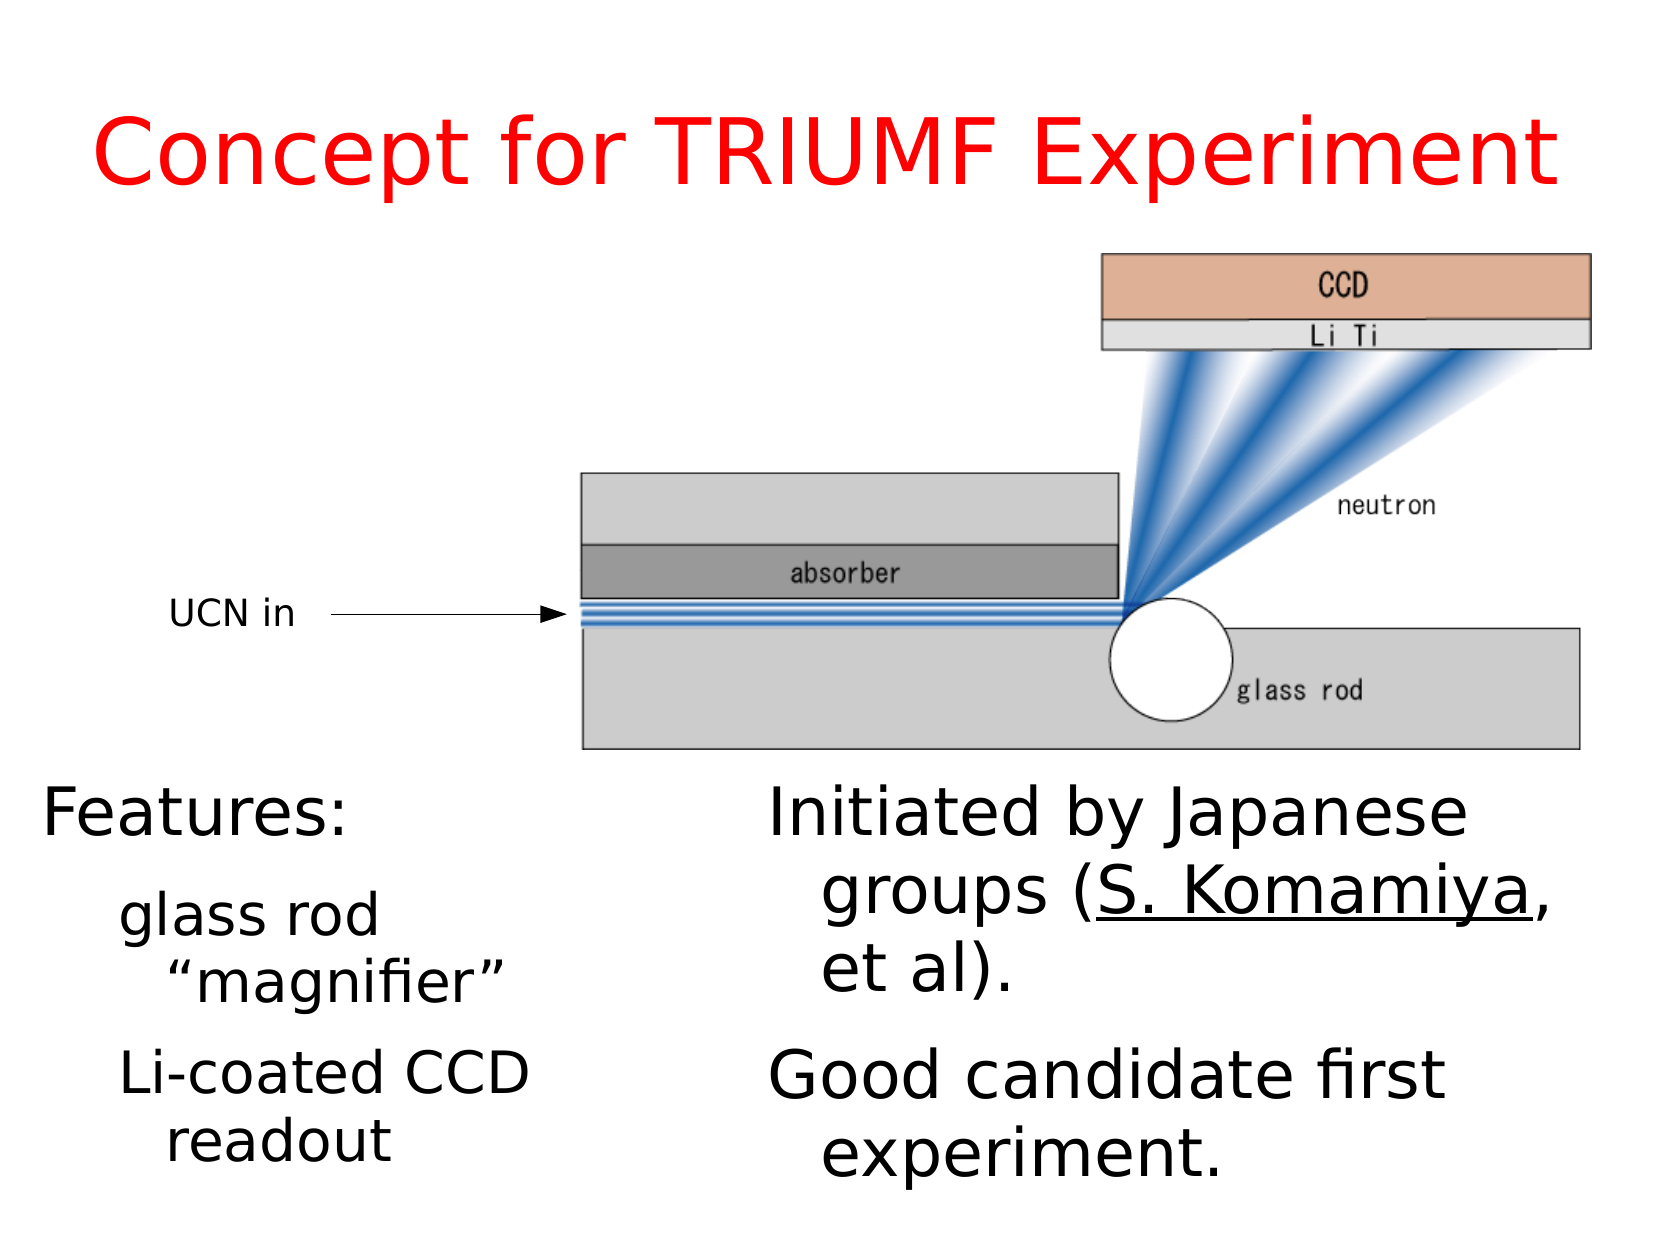

# Concept for TRIUMF Experiment
UCN in
Features:
glass rod “magnifier”
Li-coated CCD readout
Initiated by Japanese groups (S. Komamiya, et al).
Good candidate first experiment.